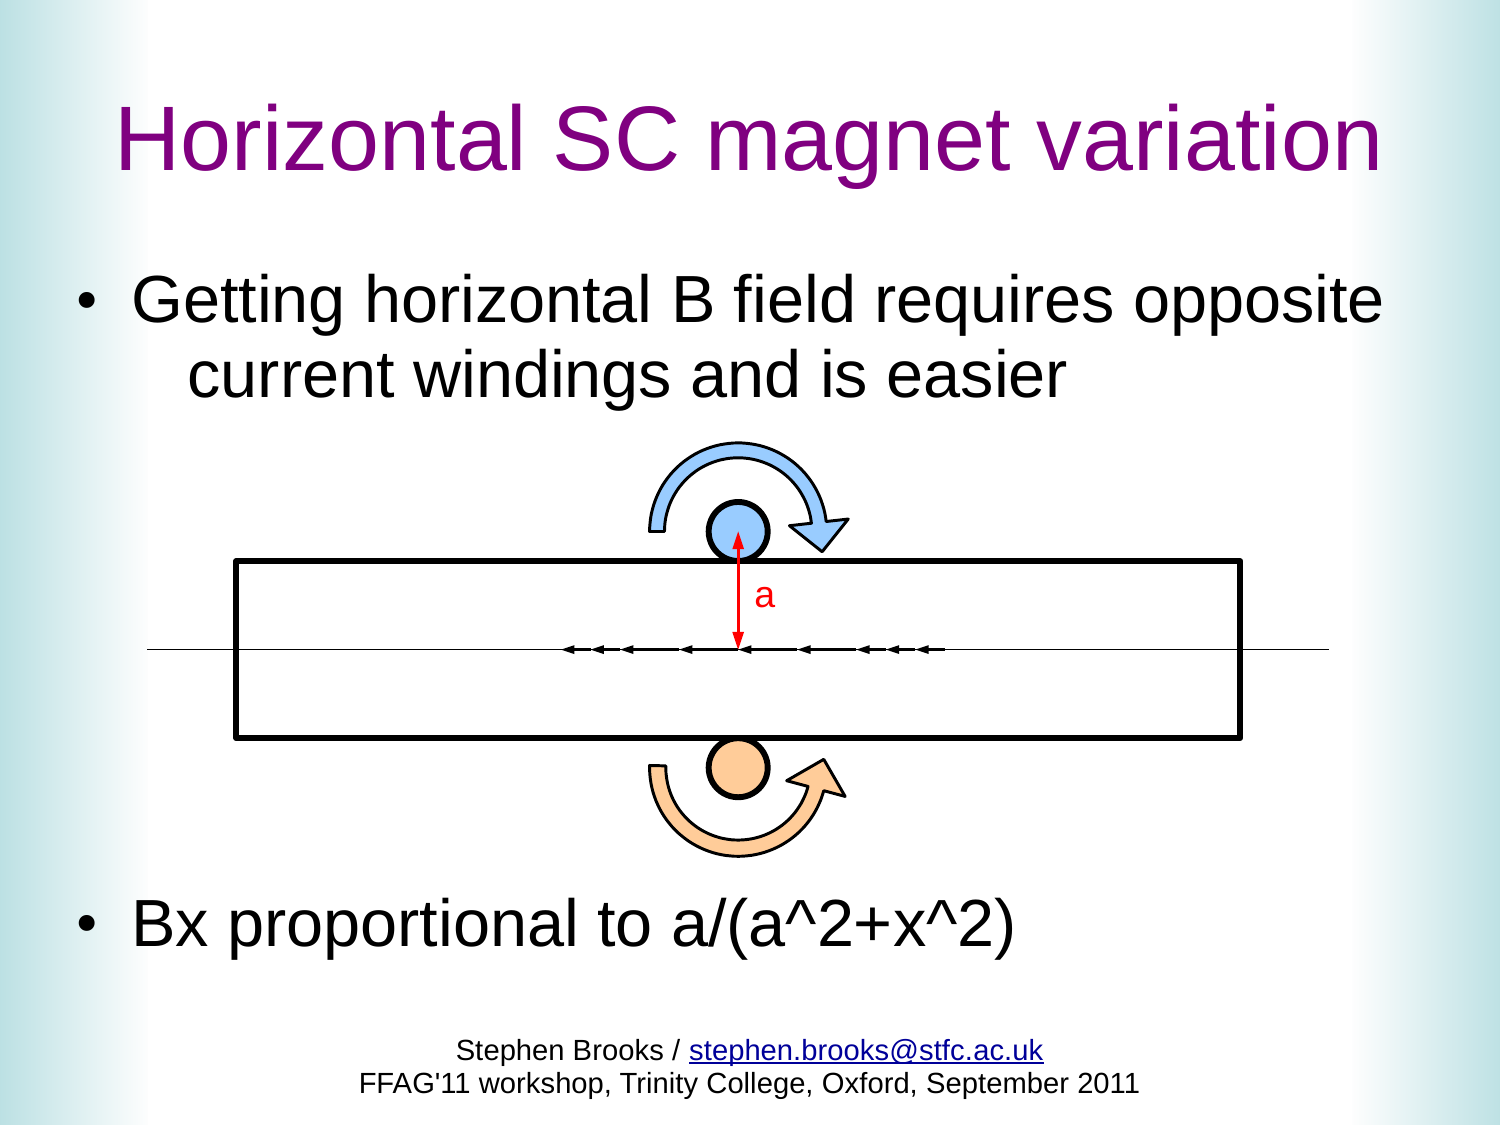

# Horizontal SC magnet variation
Getting horizontal B field requires opposite current windings and is easier
Bx proportional to a/(a^2+x^2)
a